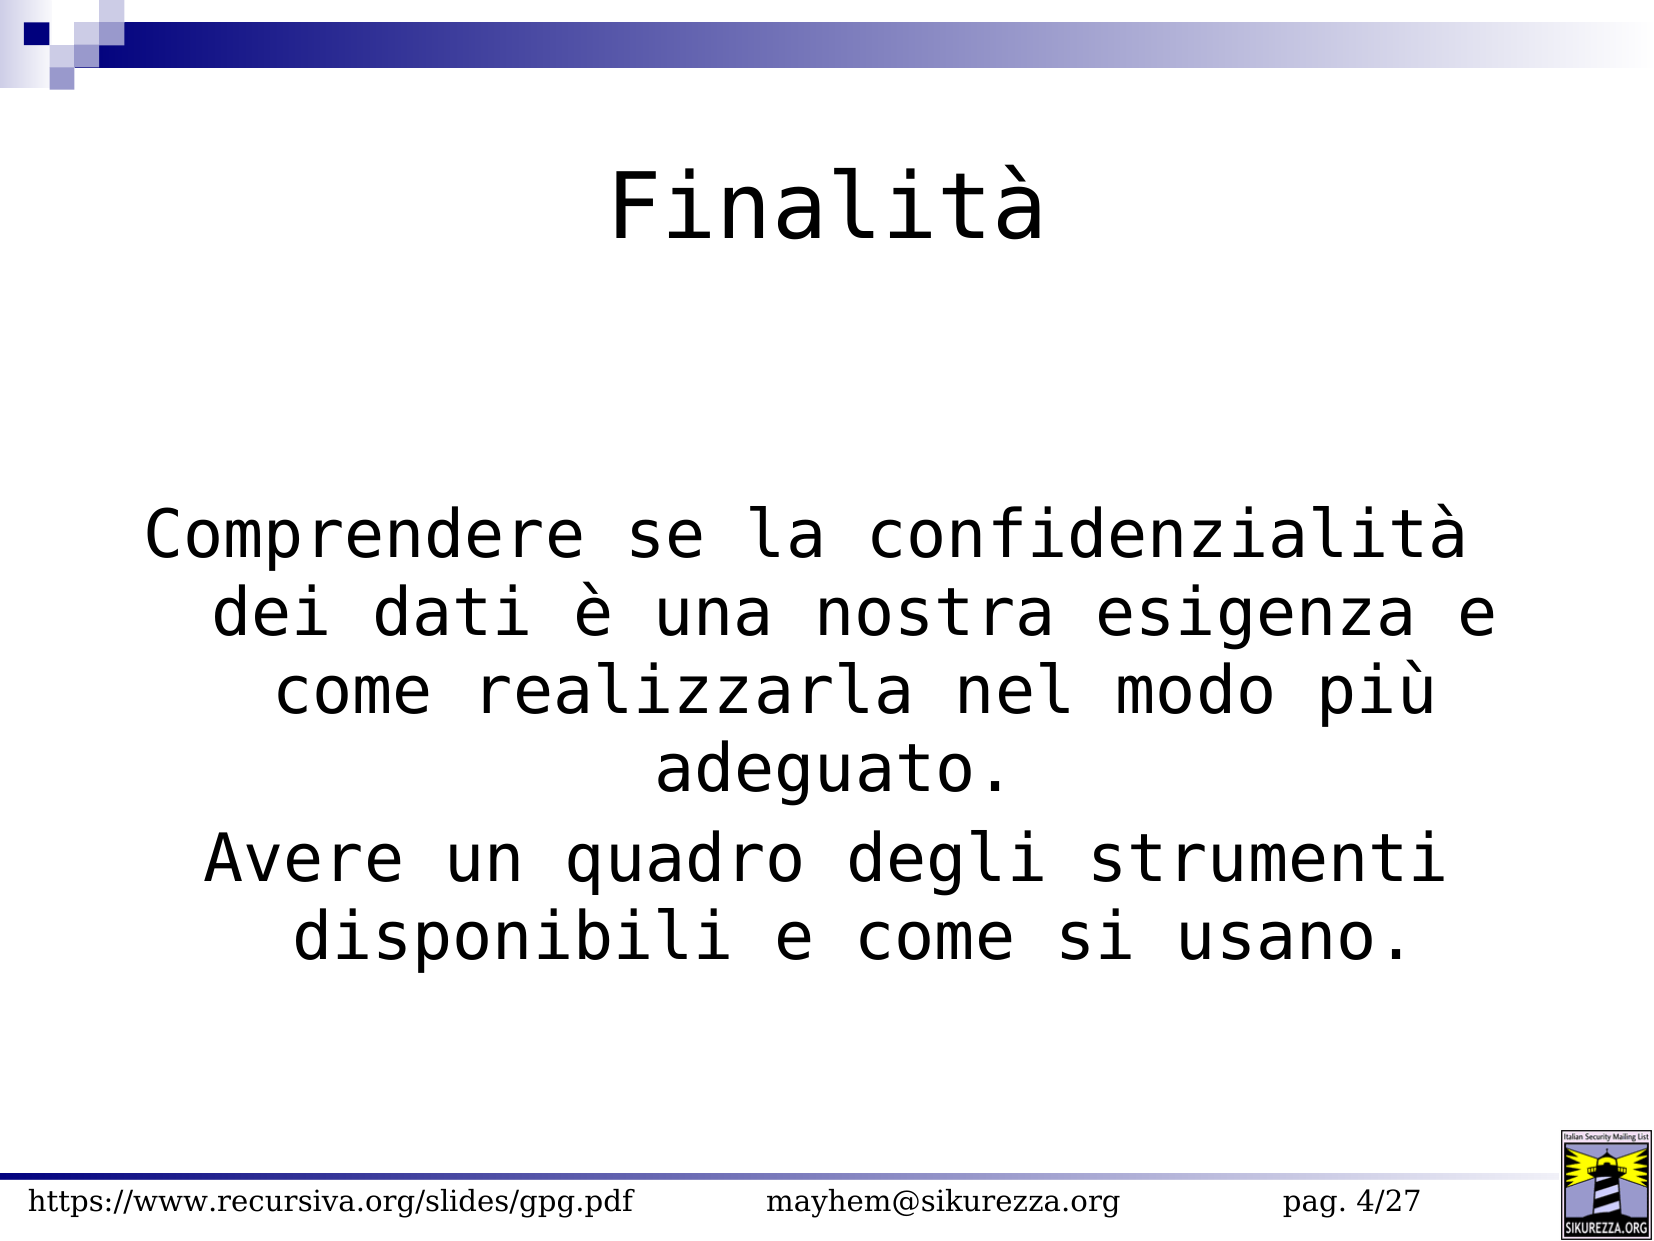

# Finalità
Comprendere se la confidenzialità dei dati è una nostra esigenza e come realizzarla nel modo più adeguato.
Avere un quadro degli strumenti disponibili e come si usano.